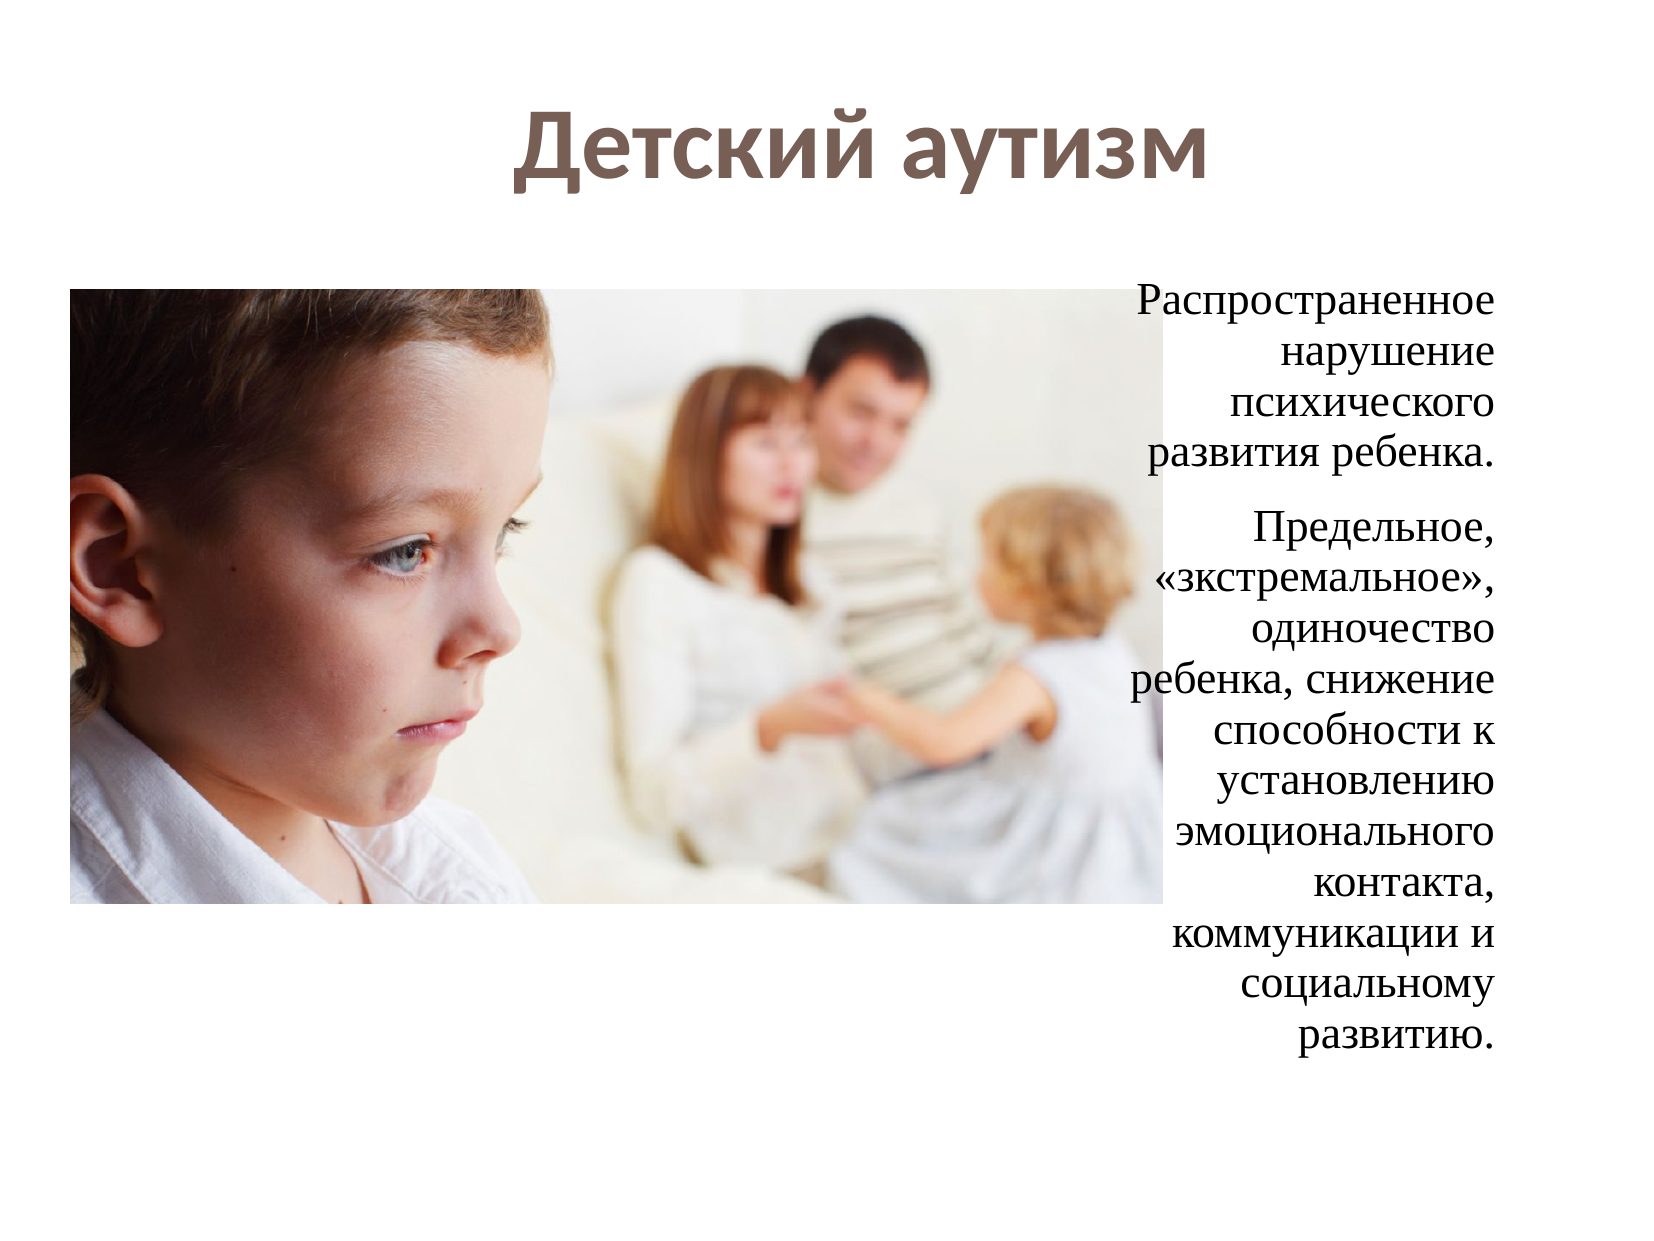

# Детский аутизм
Распространенное нарушение психического развития ребенка.
Предельное, «зкстремальное», одиночество ребенка, снижение способности к установлению эмоционального контакта, коммуникации и социальному развитию.